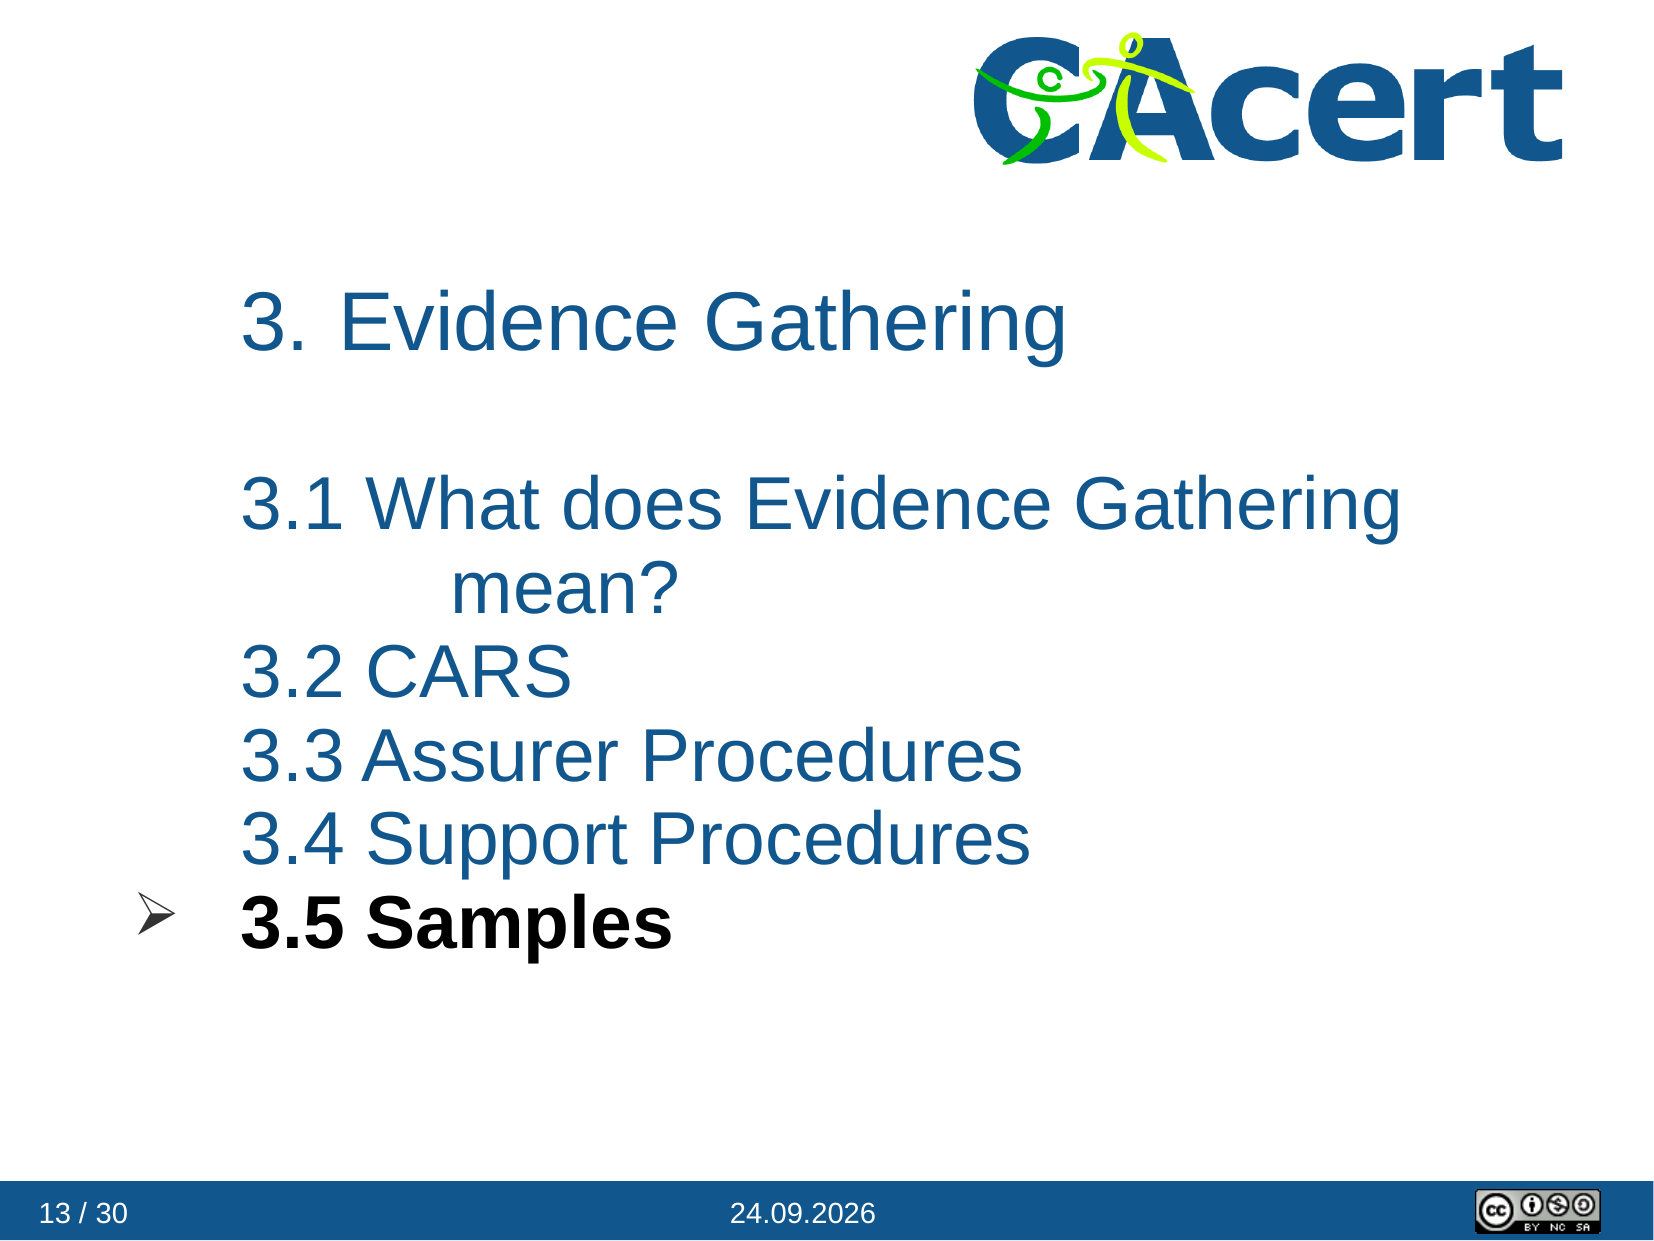

# 3.	 Evidence Gathering 3.1 What does Evidence Gathering mean? 3.2 CARS 3.3 Assurer Procedures 3.4 Support Procedures 3.5 Samples